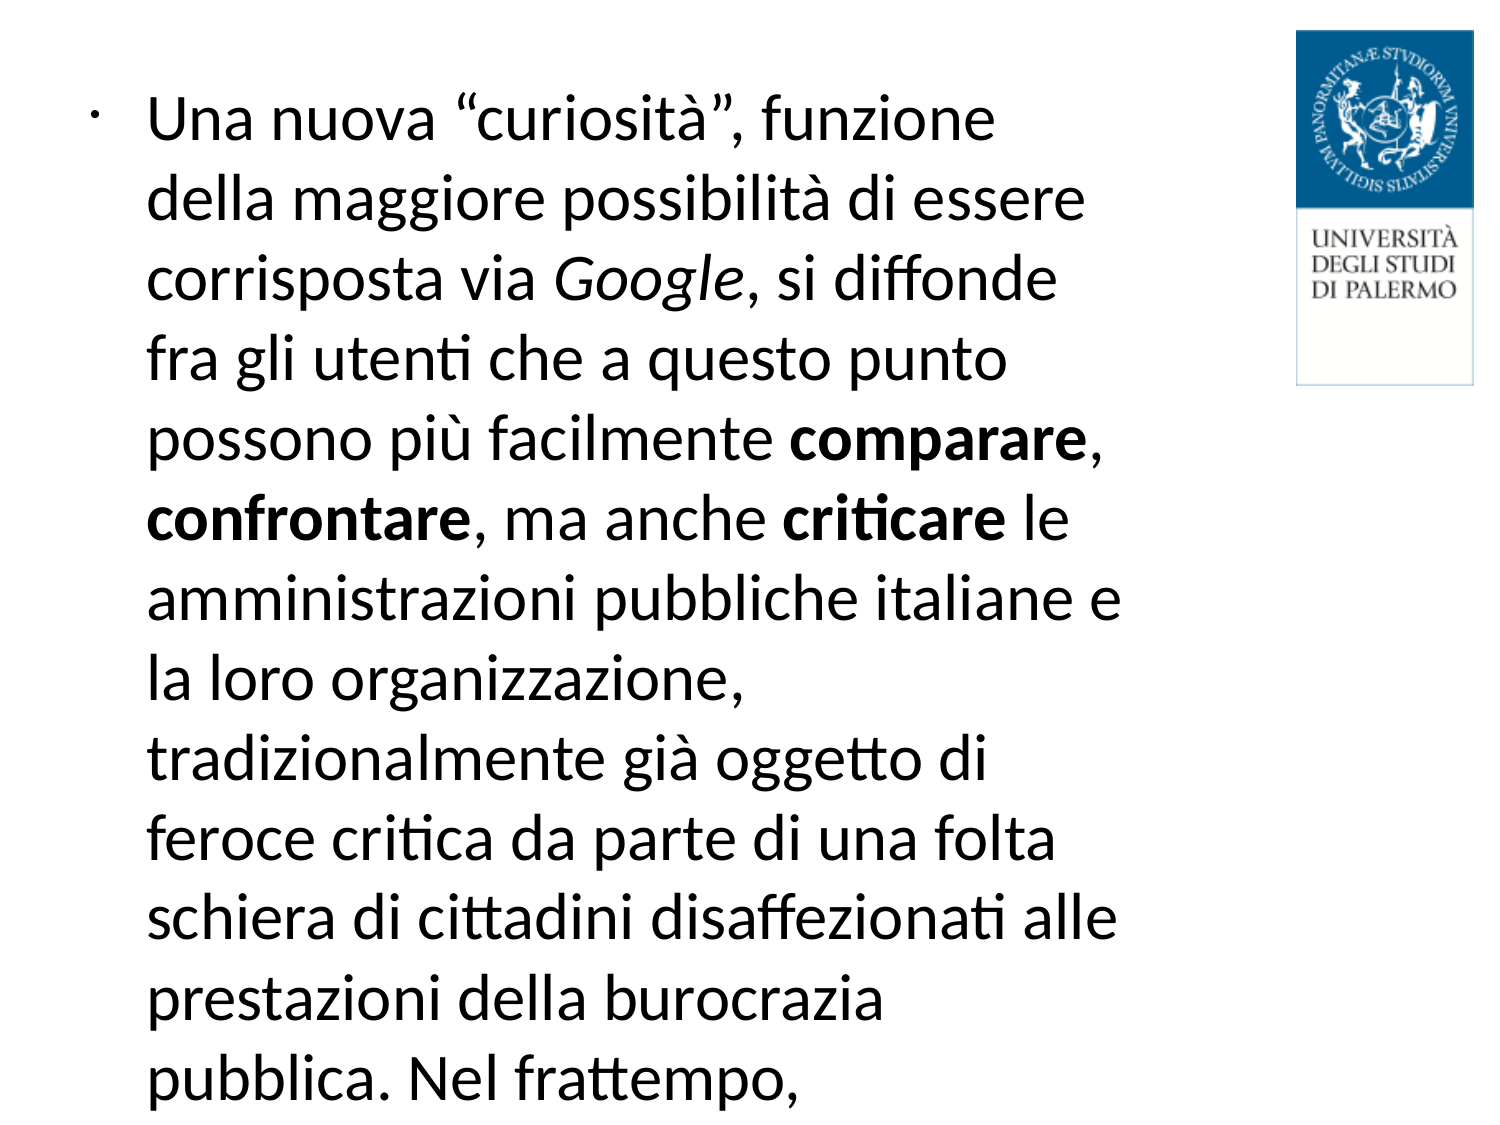

# Una nuova “curiosità”, funzione della maggiore possibilità di essere corrisposta via Google, si diffonde fra gli utenti che a questo punto possono più facilmente comparare, confrontare, ma anche criticare le amministrazioni pubbliche italiane e la loro organizzazione, tradizionalmente già oggetto di feroce critica da parte di una folta schiera di cittadini disaffezionati alle prestazioni della burocrazia pubblica. Nel frattempo, l’innovazione rivoluzionaria del web 2.0 prepara alla terza fase, durante la quale l’interscambio fra PA e cittadinanza diventa più frequente e vieppiù “auspicato” anche dalle nuove normative prodotte in questi stessi anni in ragione della maggiore possibilità di analisi della qualità della performance che le tecnologie adesso consentono di monitorare.